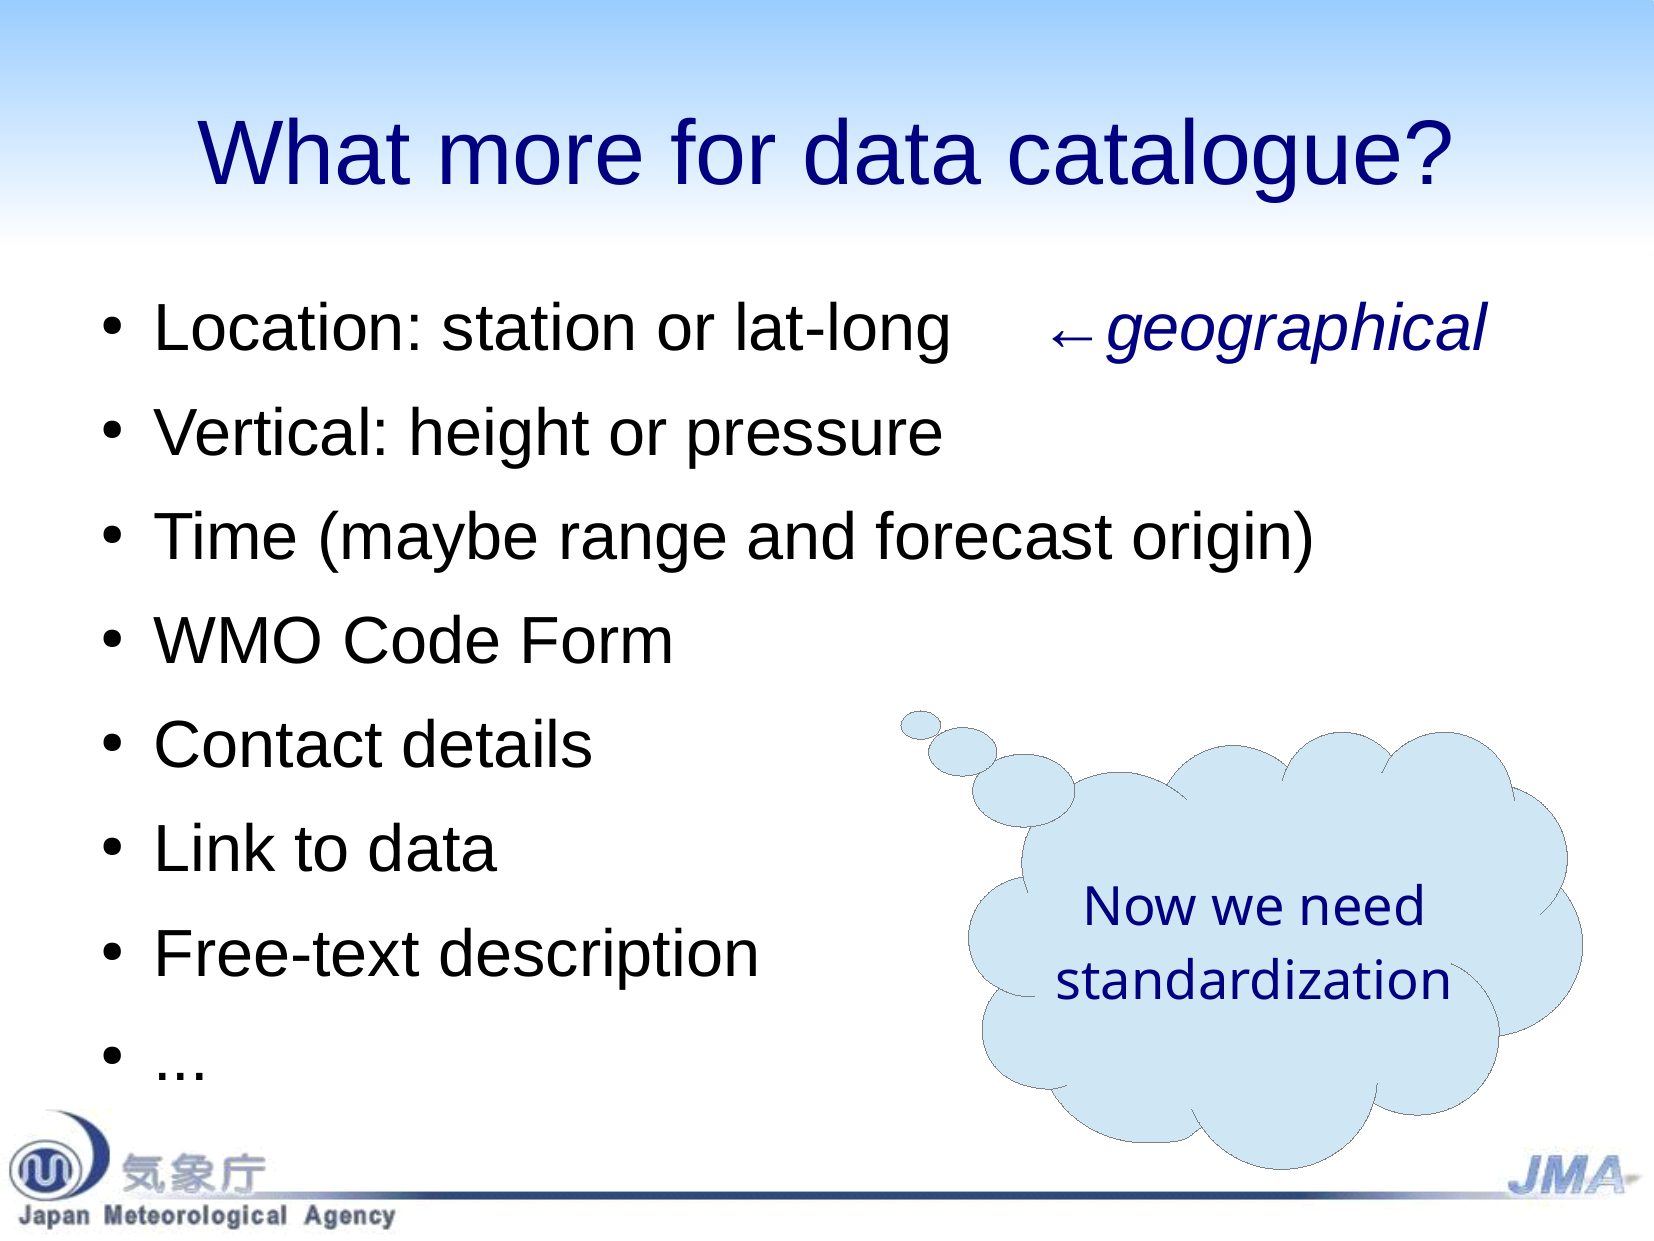

# What more for data catalogue?
Location: station or lat-long		←geographical
Vertical: height or pressure
Time (maybe range and forecast origin)
WMO Code Form
Contact details
Link to data
Free-text description
...
Now we need
standardization